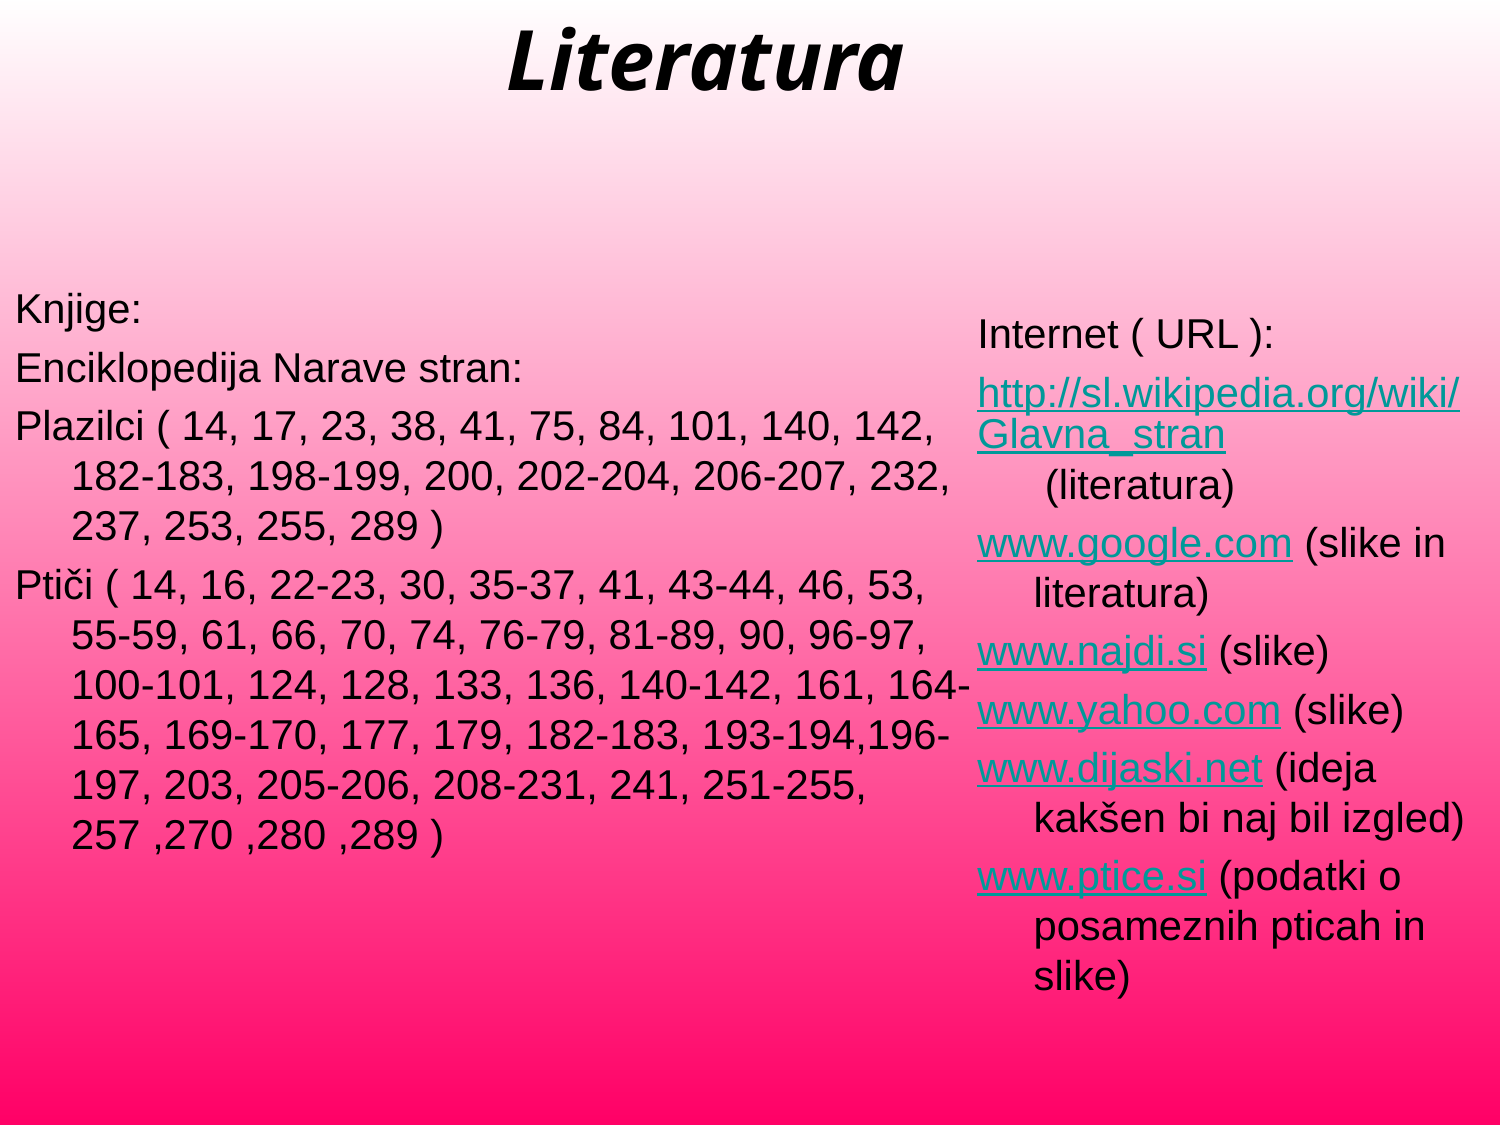

Literatura
Knjige:
Enciklopedija Narave stran:
Plazilci ( 14, 17, 23, 38, 41, 75, 84, 101, 140, 142, 182-183, 198-199, 200, 202-204, 206-207, 232, 237, 253, 255, 289 )
Ptiči ( 14, 16, 22-23, 30, 35-37, 41, 43-44, 46, 53, 55-59, 61, 66, 70, 74, 76-79, 81-89, 90, 96-97, 100-101, 124, 128, 133, 136, 140-142, 161, 164-165, 169-170, 177, 179, 182-183, 193-194,196-197, 203, 205-206, 208-231, 241, 251-255, 257 ,270 ,280 ,289 )
Internet ( URL ):
http://sl.wikipedia.org/wiki/Glavna_stran (literatura)
www.google.com (slike in literatura)
www.najdi.si (slike)
www.yahoo.com (slike)
www.dijaski.net (ideja kakšen bi naj bil izgled)
www.ptice.si (podatki o posameznih pticah in slike)